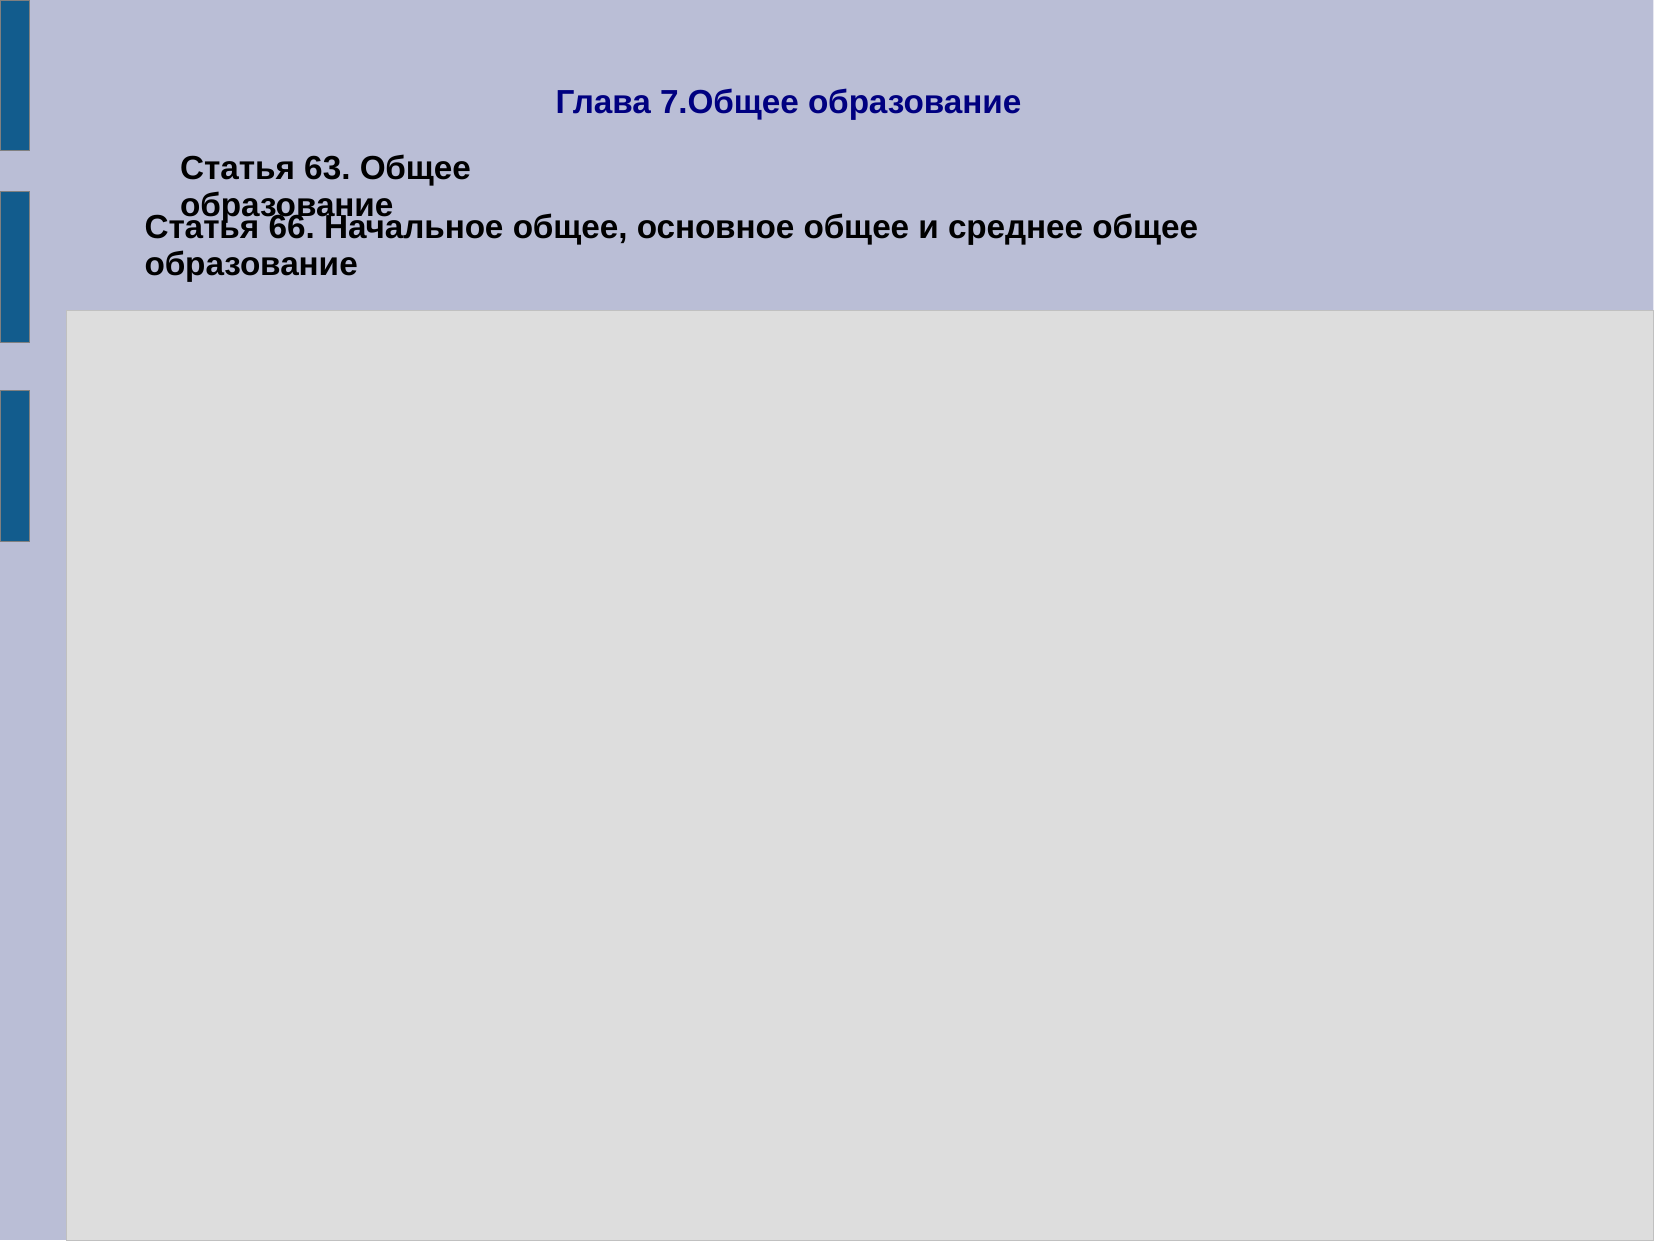

Глава 7.Общее образование
Статья 63. Общее образование
Статья 66. Начальное общее, основное общее и среднее общее образование